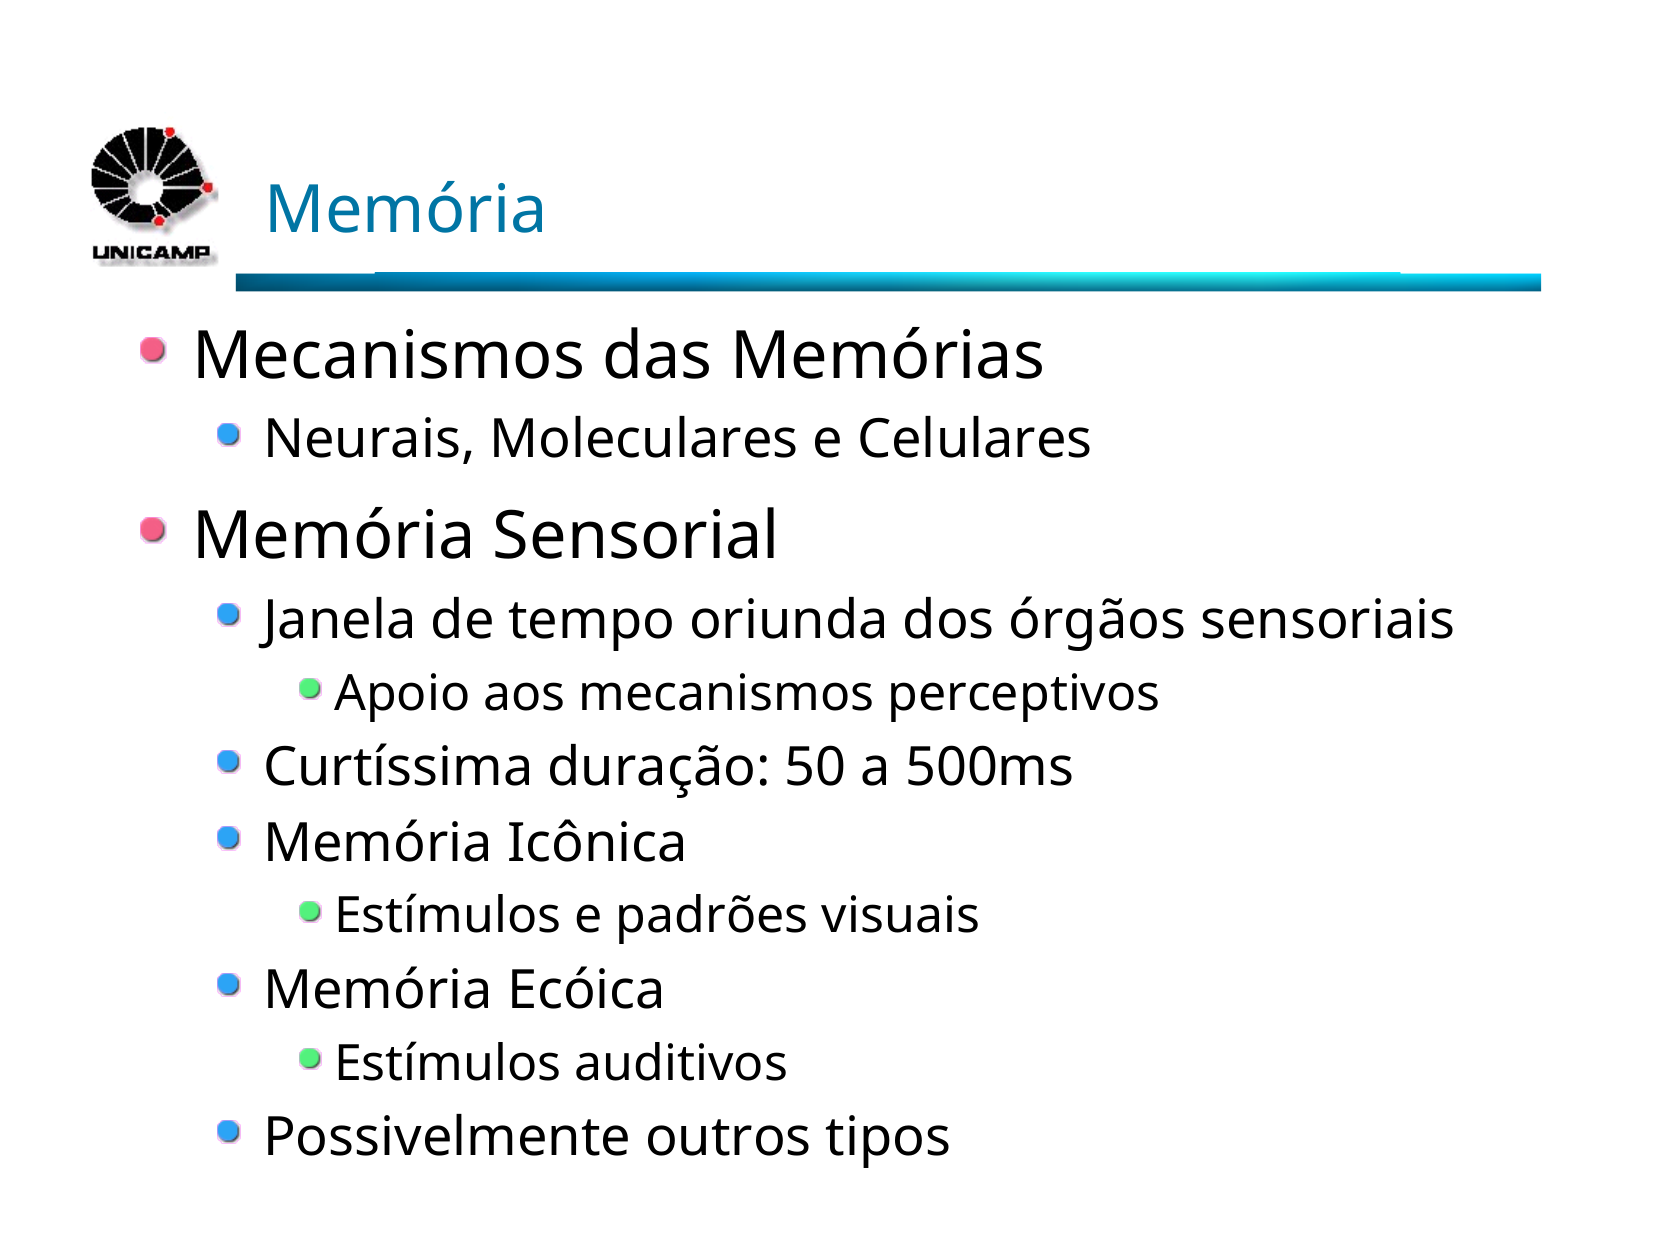

# Memória
Mecanismos das Memórias
Neurais, Moleculares e Celulares
Memória Sensorial
Janela de tempo oriunda dos órgãos sensoriais
Apoio aos mecanismos perceptivos
Curtíssima duração: 50 a 500ms
Memória Icônica
Estímulos e padrões visuais
Memória Ecóica
Estímulos auditivos
Possivelmente outros tipos